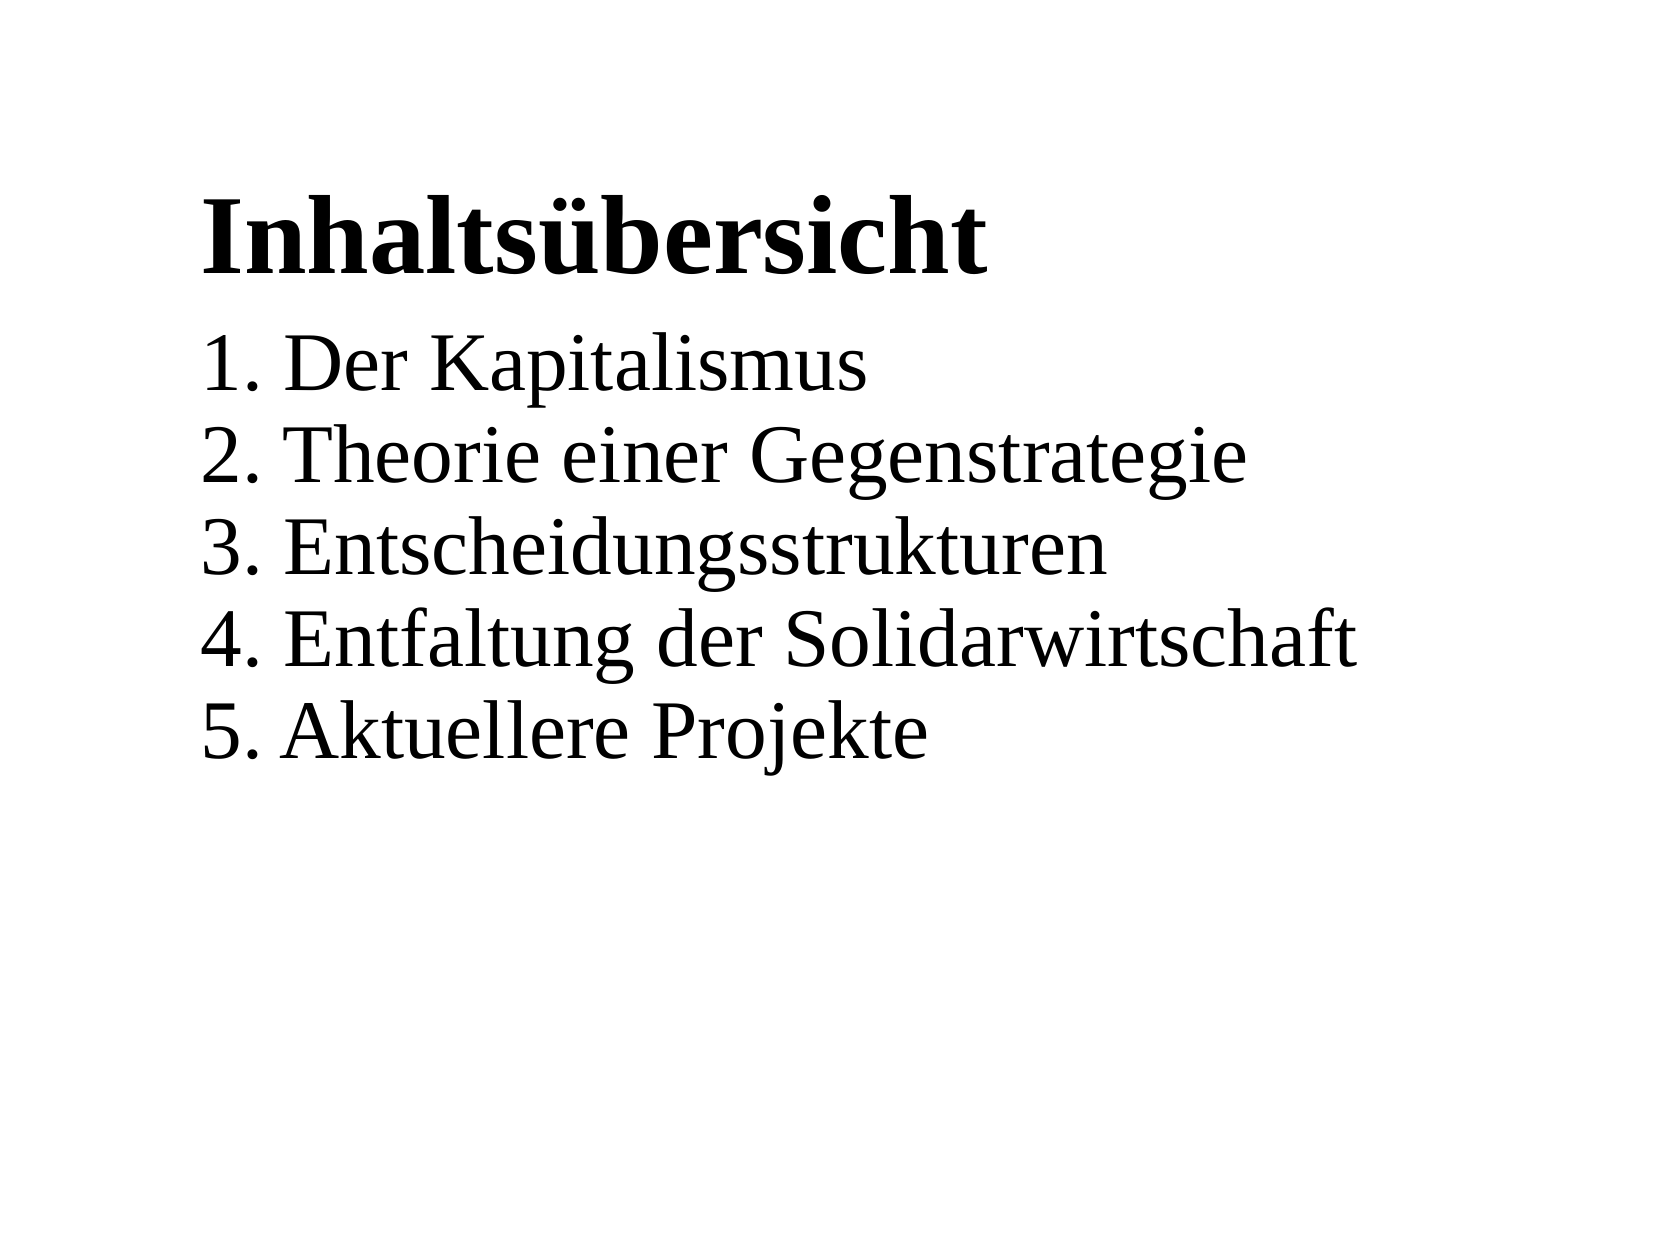

Inhaltsübersicht
1. Der Kapitalismus
2. Theorie einer Gegenstrategie
3. Entscheidungsstrukturen
4. Entfaltung der Solidarwirtschaft
5. Aktuellere Projekte